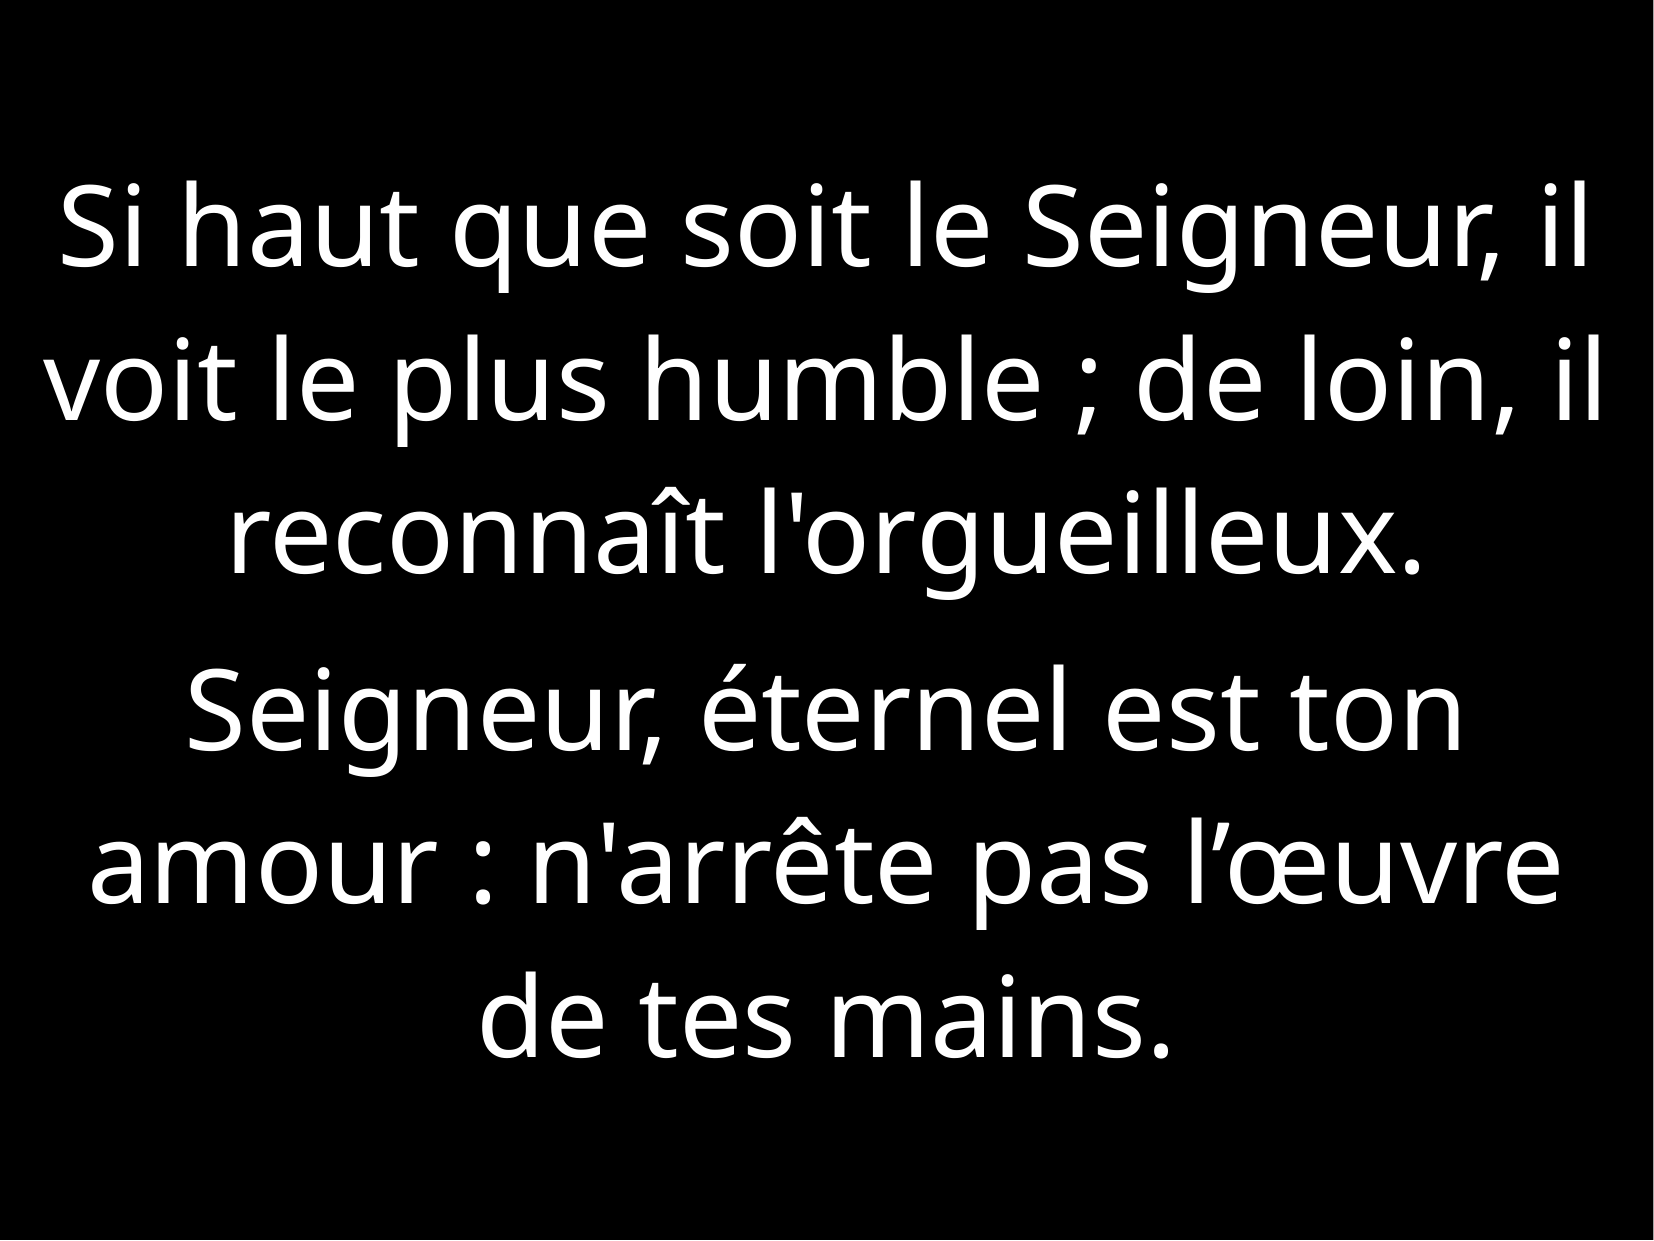

# Si haut que soit le Seigneur, il voit le plus humble ; de loin, il reconnaît l'orgueilleux.
Seigneur, éternel est ton amour : n'arrête pas l’œuvre de tes mains.